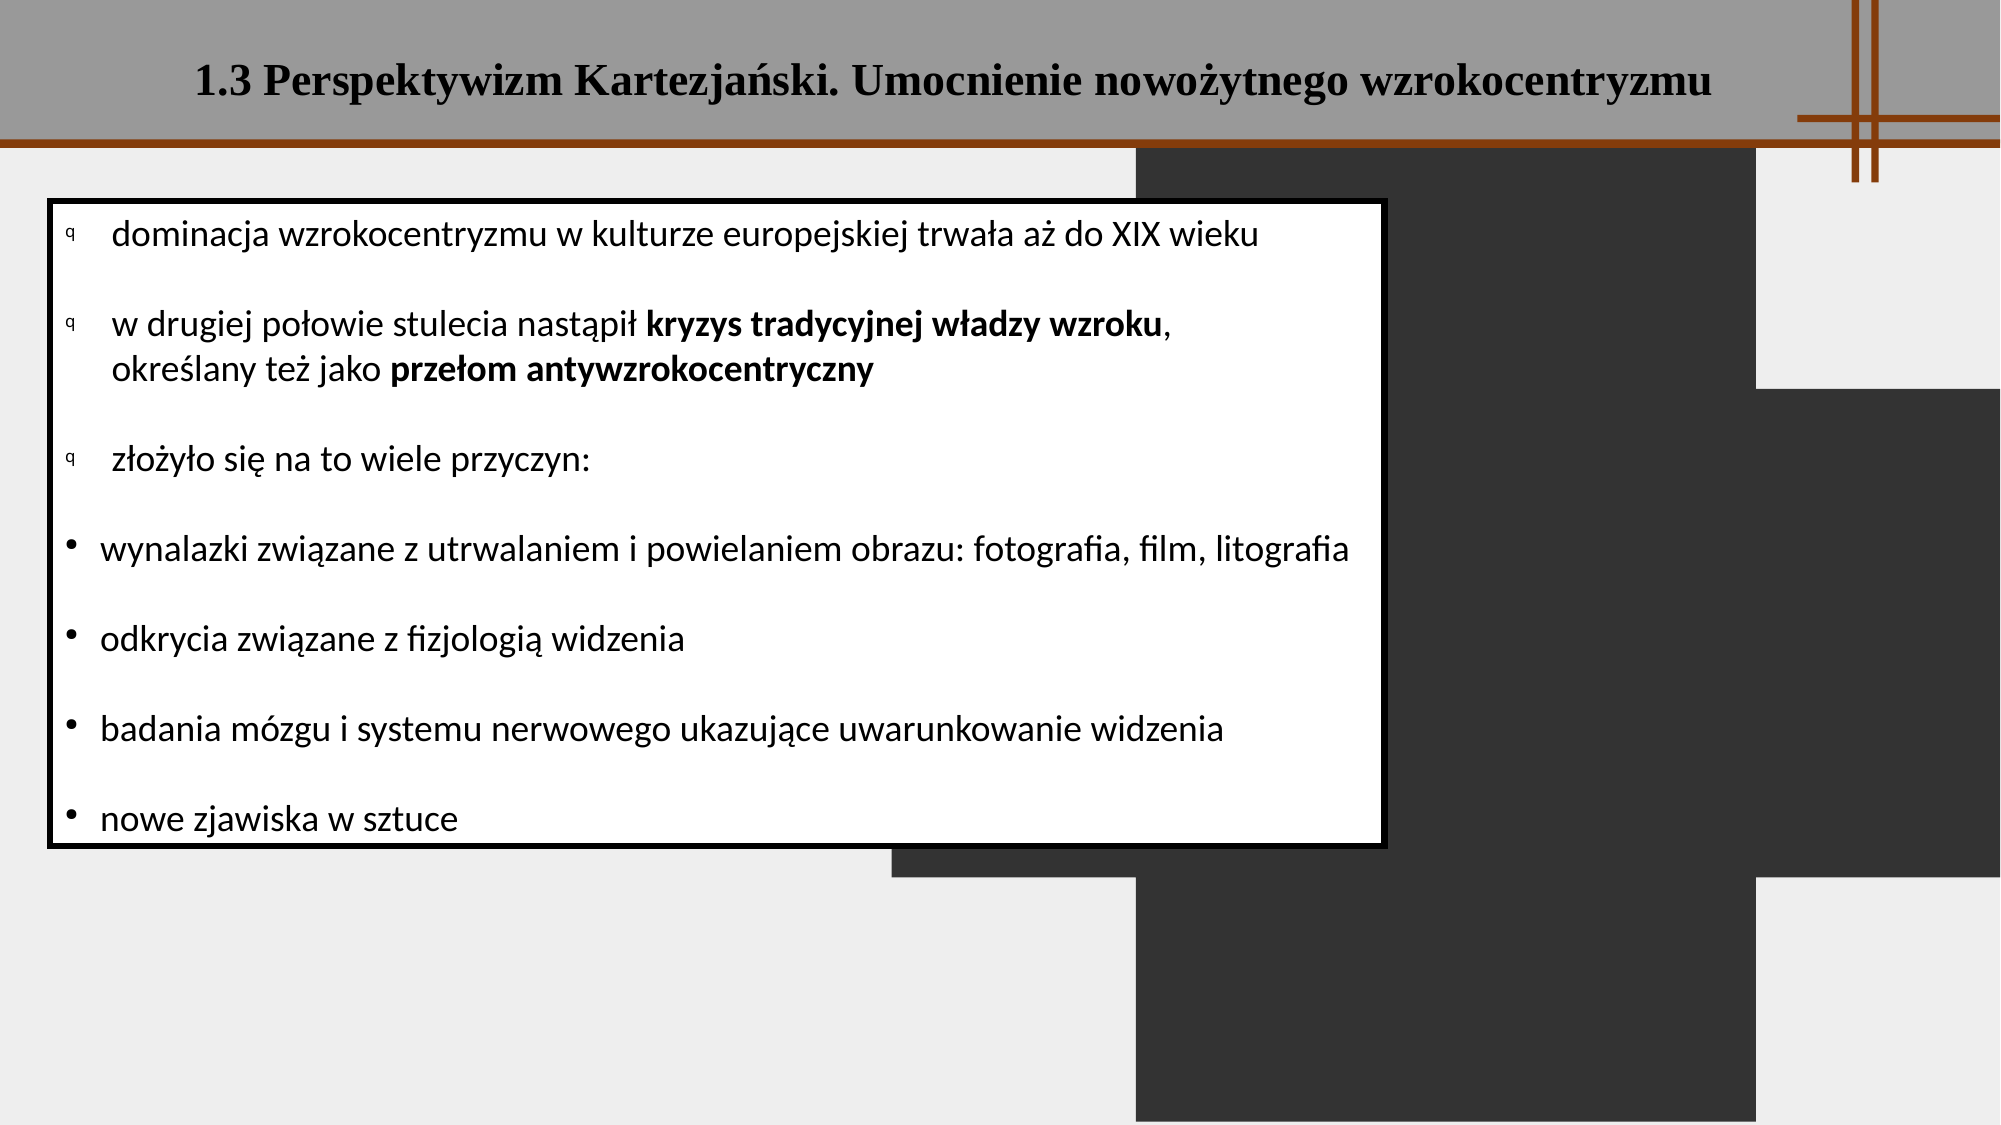

1.3 Perspektywizm Kartezjański. Umocnienie nowożytnego wzrokocentryzmu
dominacja wzrokocentryzmu w kulturze europejskiej trwała aż do XIX wieku
w drugiej połowie stulecia nastąpił kryzys tradycyjnej władzy wzroku, określany też jako przełom antywzrokocentryczny
złożyło się na to wiele przyczyn:
wynalazki związane z utrwalaniem i powielaniem obrazu: fotografia, film, litografia
odkrycia związane z fizjologią widzenia
badania mózgu i systemu nerwowego ukazujące uwarunkowanie widzenia
nowe zjawiska w sztuce